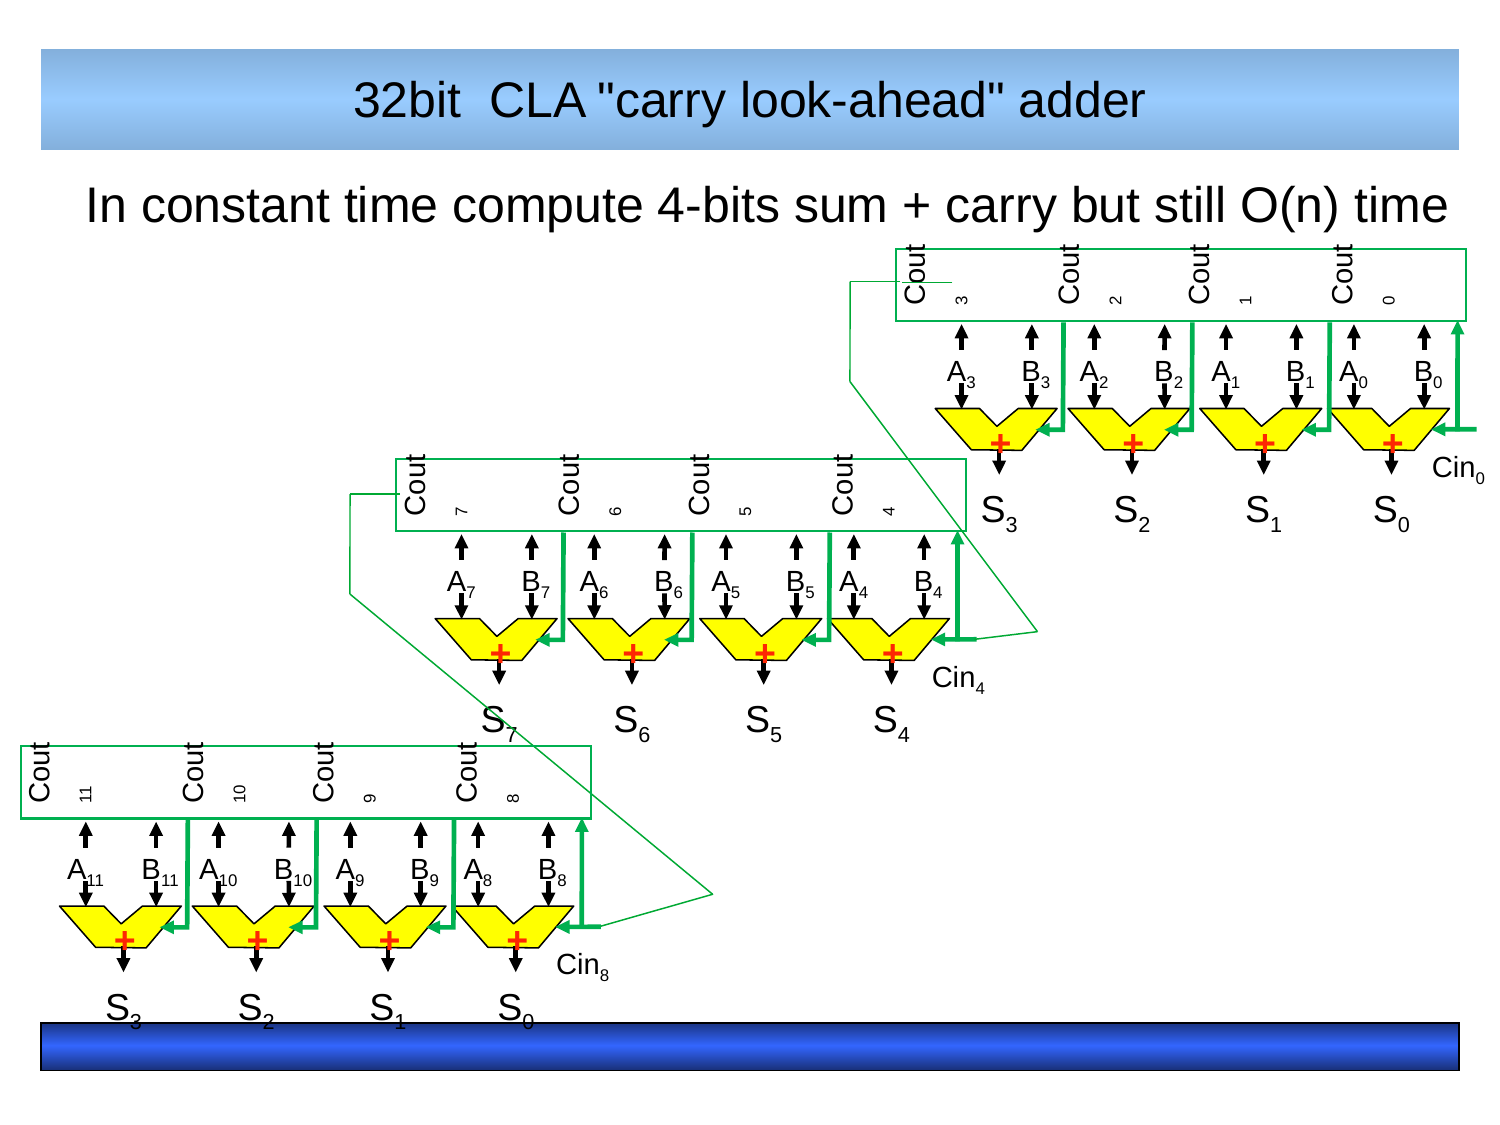

# 32bit  CLA "carry look-ahead" adder
In constant time compute 4-bits sum + carry but still O(n) time
Cout3
Cout2
Cout1
Cout0
A3
B3
A2
B2
A1
B1
A0
B0
+
+
+
+
Cin0
S3
S2
S1
S0
Cout7
Cout6
Cout5
Cout4
A7
B7
A6
B6
A5
B5
A4
B4
+
+
+
+
Cin4
S7
S6
S5
S4
Cout11
Cout10
Cout9
Cout8
A11
B11
A10
B10
A9
B9
A8
B8
+
+
+
+
Cin8
S3
S2
S1
S0